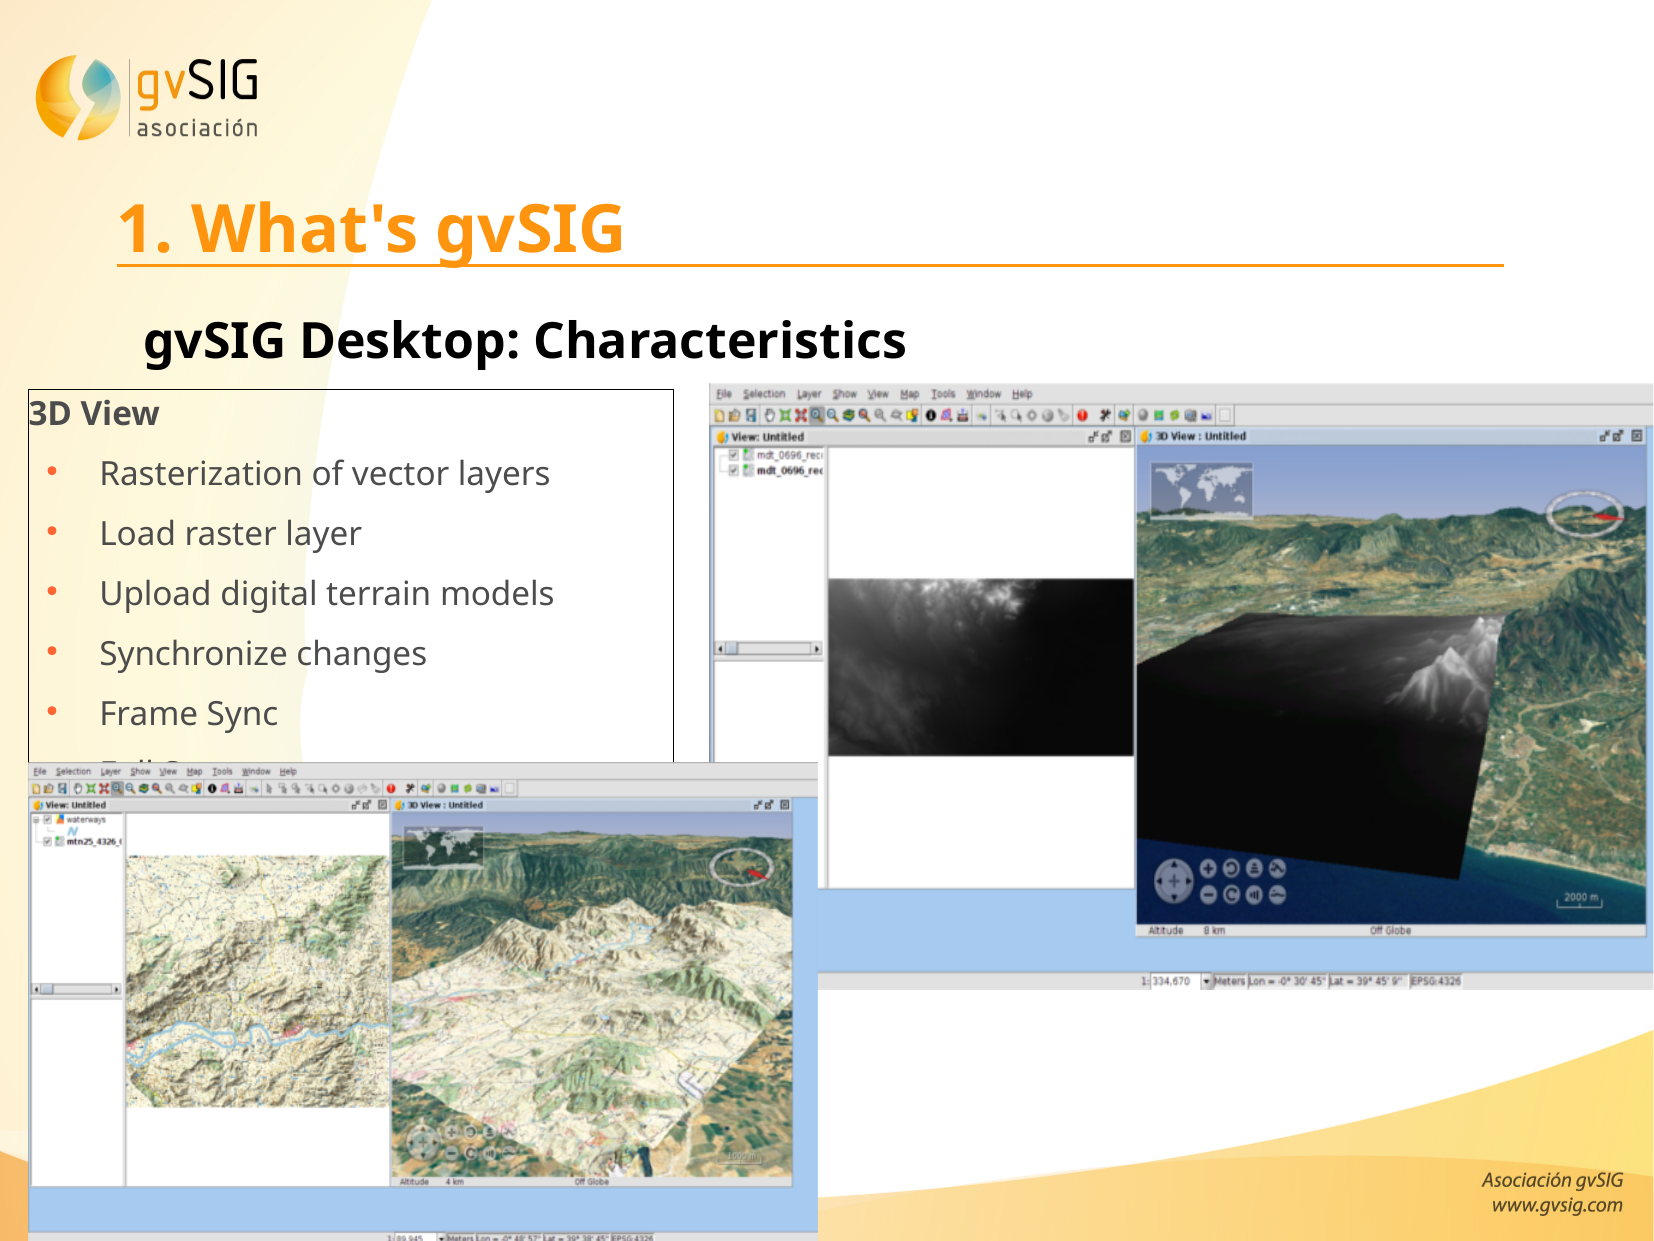

# 1. What's gvSIG
gvSIG Desktop: Characteristics
3D View
Rasterization of vector layers
Load raster layer
Upload digital terrain models
Synchronize changes
Frame Sync
Full Screen